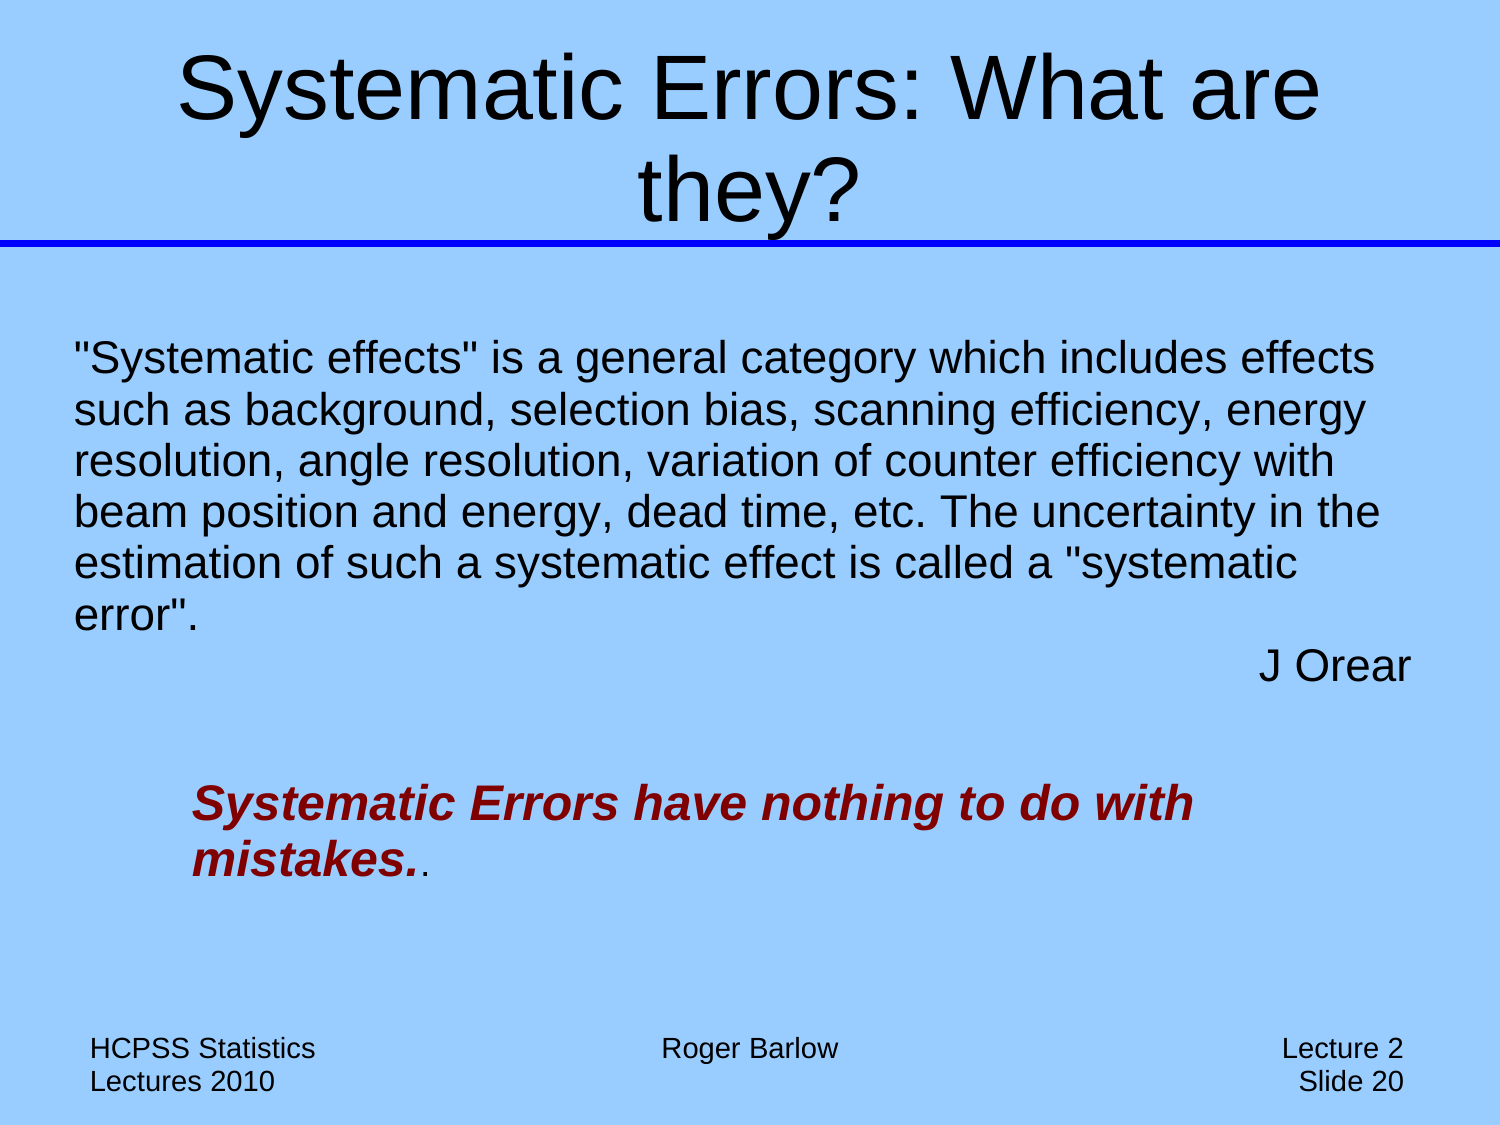

# Systematic Errors: What are they?
"Systematic effects" is a general category which includes effects such as background, selection bias, scanning efficiency, energy resolution, angle resolution, variation of counter efficiency with beam position and energy, dead time, etc. The uncertainty in the estimation of such a systematic effect is called a "systematic error".
J Orear
Systematic Errors have nothing to do with mistakes..
20